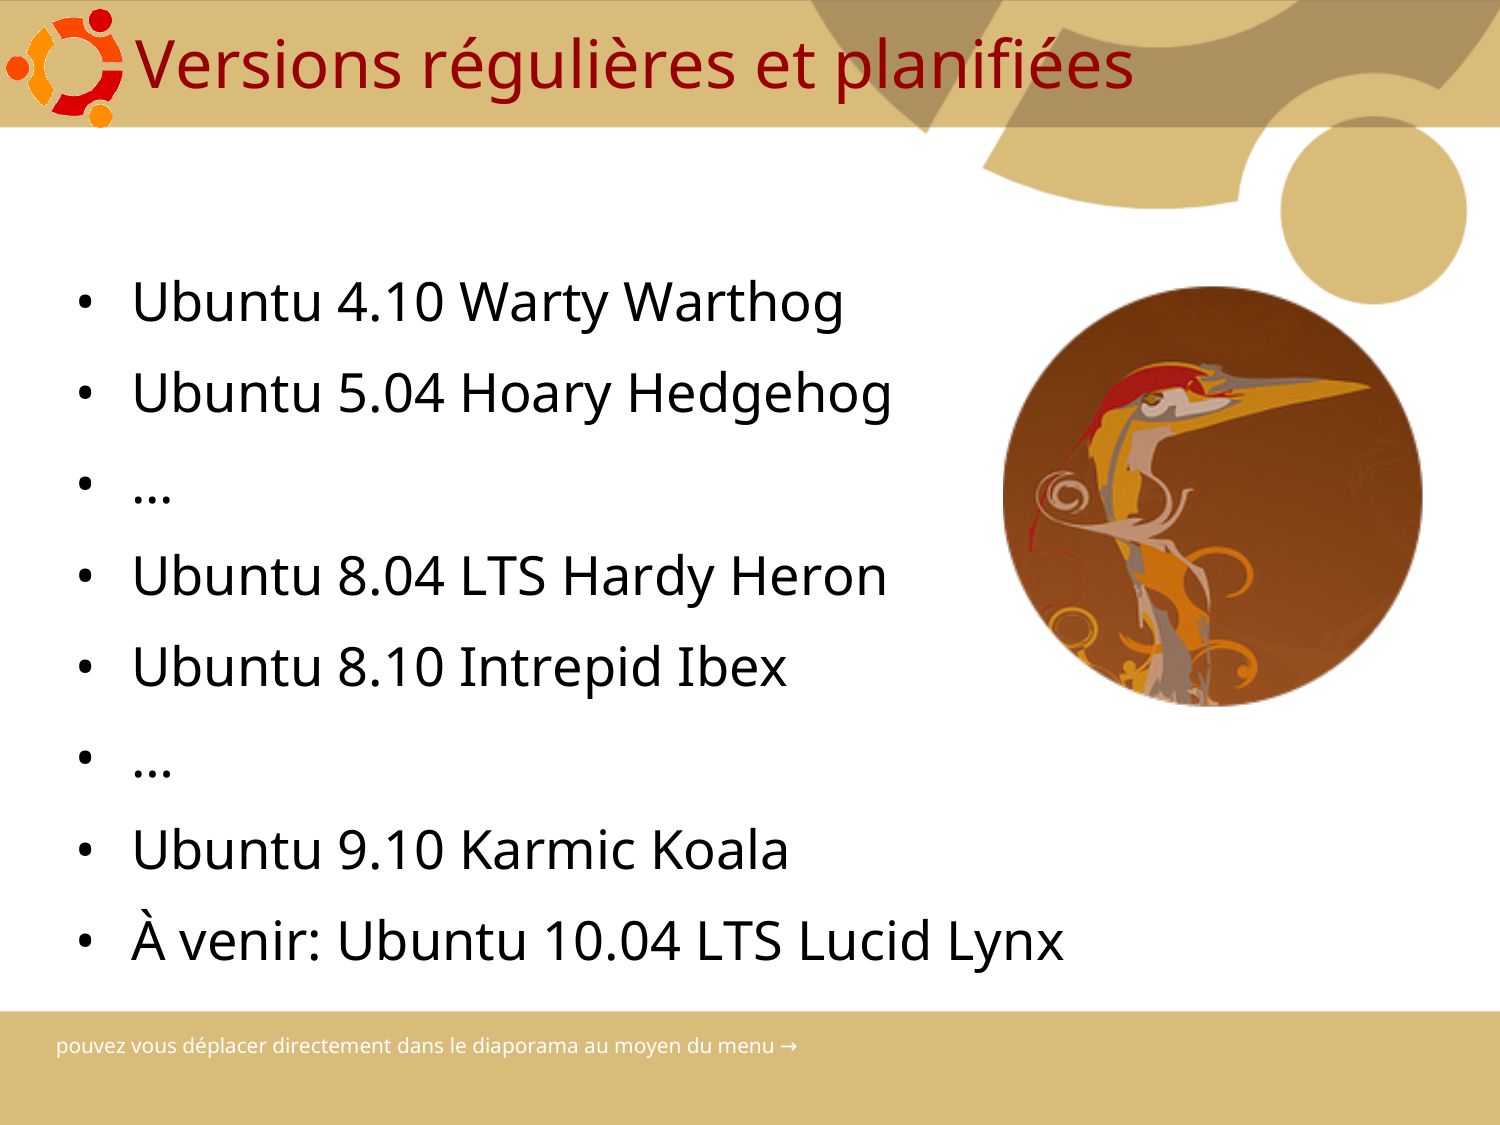

# Versions régulières et planifiées
Ubuntu 4.10 Warty Warthog
Ubuntu 5.04 Hoary Hedgehog
...
Ubuntu 8.04 LTS Hardy Heron
Ubuntu 8.10 Intrepid Ibex
…
Ubuntu 9.10 Karmic Koala
À venir: Ubuntu 10.04 LTS Lucid Lynx
pouvez vous déplacer directement dans le diaporama au moyen du menu →